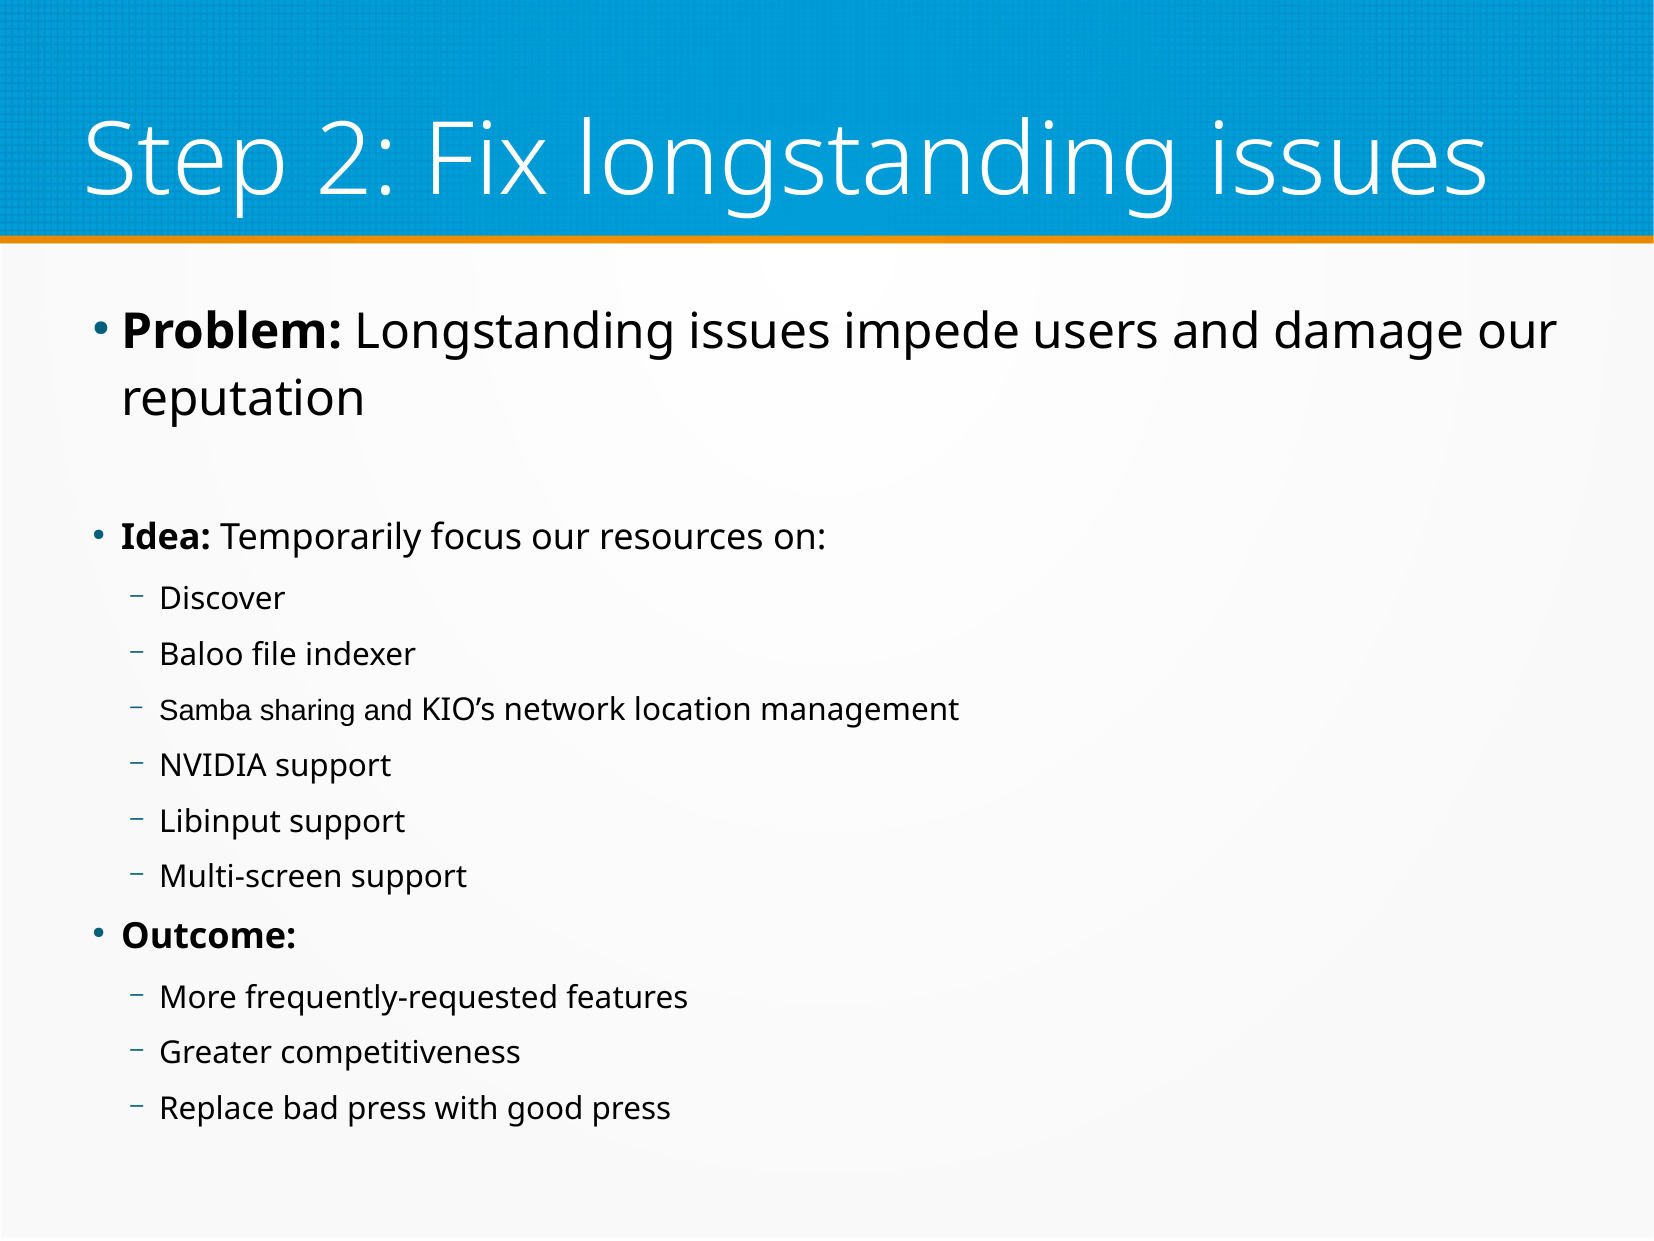

# Step 2: Fix longstanding issues
Problem: Longstanding issues impede users and damage our reputation
Idea: Temporarily focus our resources on:
Discover
Baloo file indexer
Samba sharing and KIO’s network location management
NVIDIA support
Libinput support
Multi-screen support
Outcome:
More frequently-requested features
Greater competitiveness
Replace bad press with good press